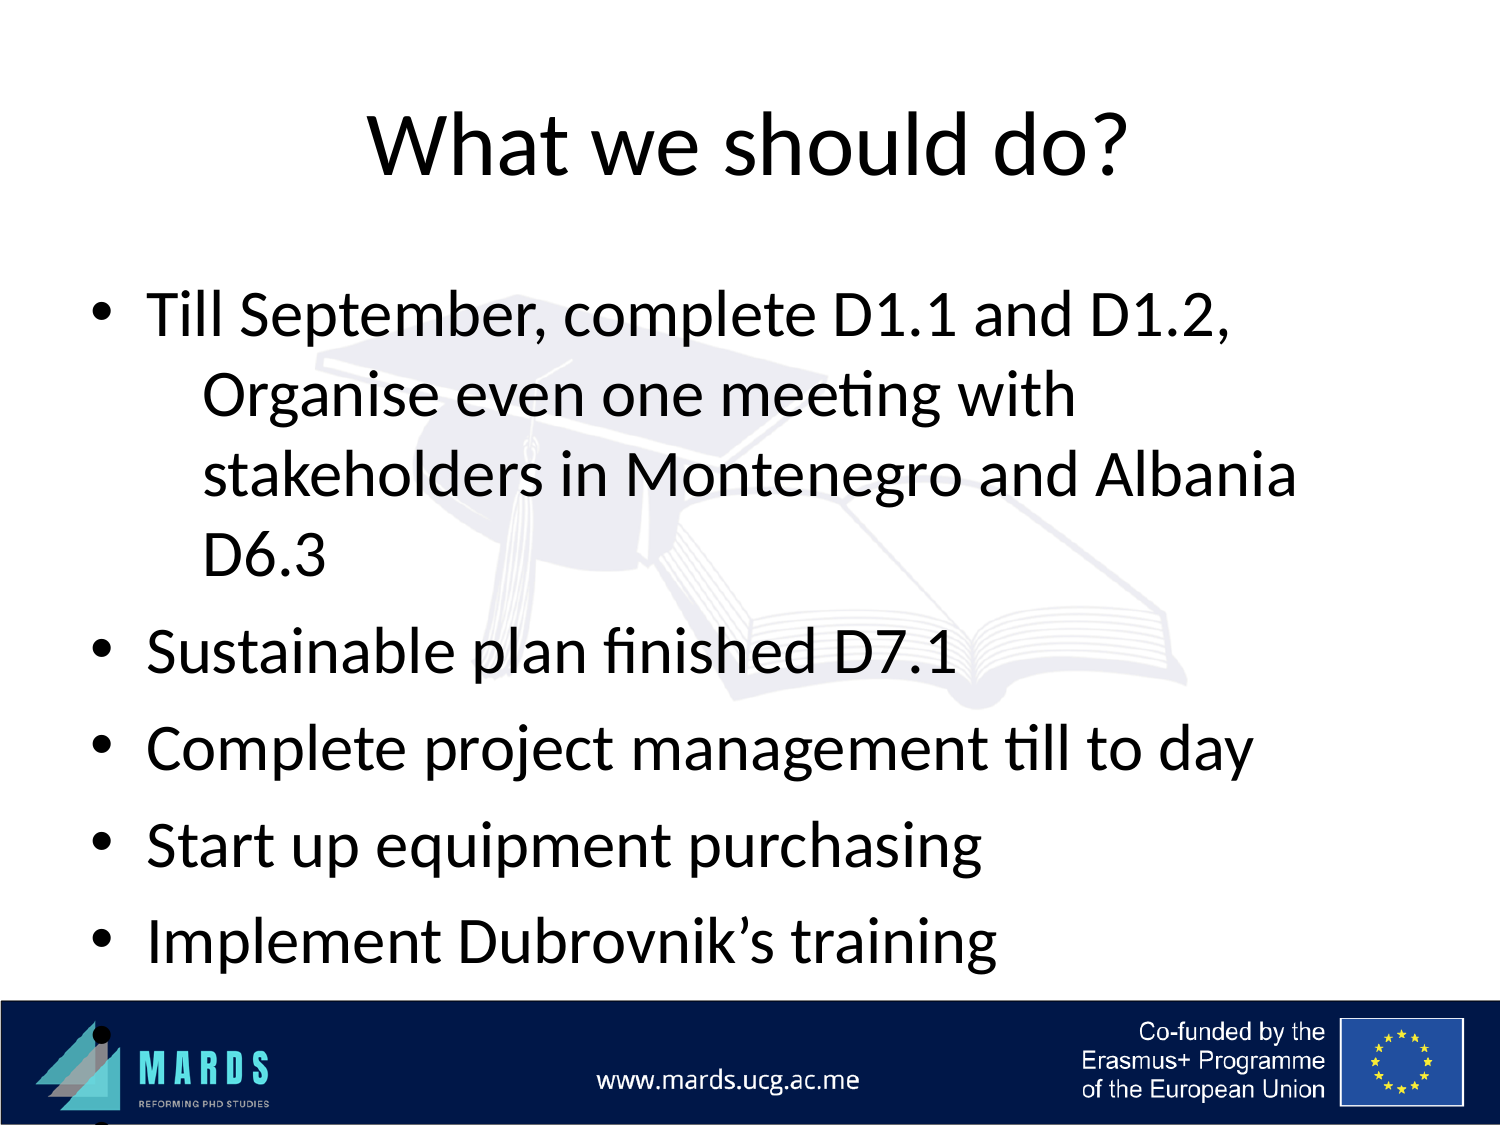

# What we should do?
Till September, complete D1.1 and D1.2, Organise even one meeting with stakeholders in Montenegro and Albania D6.3
Sustainable plan finished D7.1
Complete project management till to day
Start up equipment purchasing
Implement Dubrovnik’s training